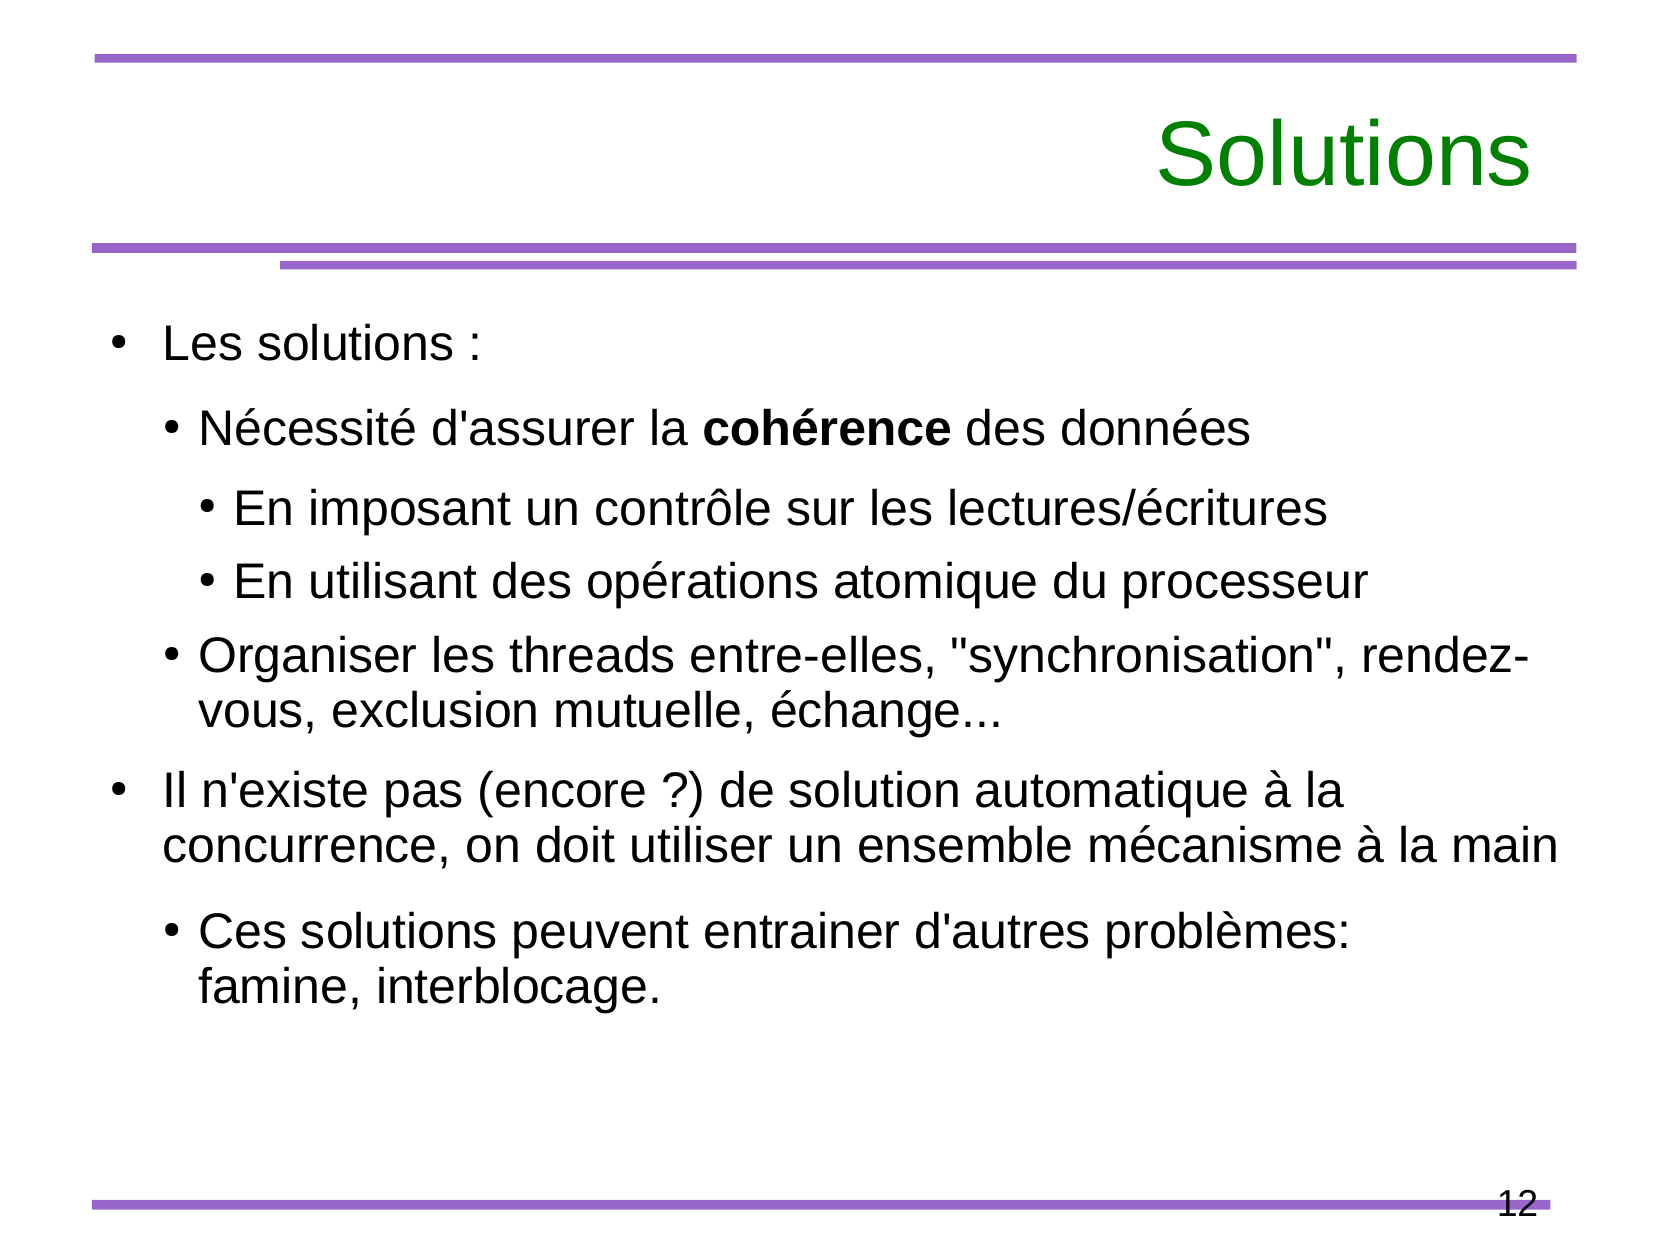

# Solutions
Les solutions :
Nécessité d'assurer la cohérence des données
En imposant un contrôle sur les lectures/écritures
En utilisant des opérations atomique du processeur
Organiser les threads entre-elles, "synchronisation", rendez-vous, exclusion mutuelle, échange...
Il n'existe pas (encore ?) de solution automatique à la concurrence, on doit utiliser un ensemble mécanisme à la main
Ces solutions peuvent entrainer d'autres problèmes:
famine, interblocage.